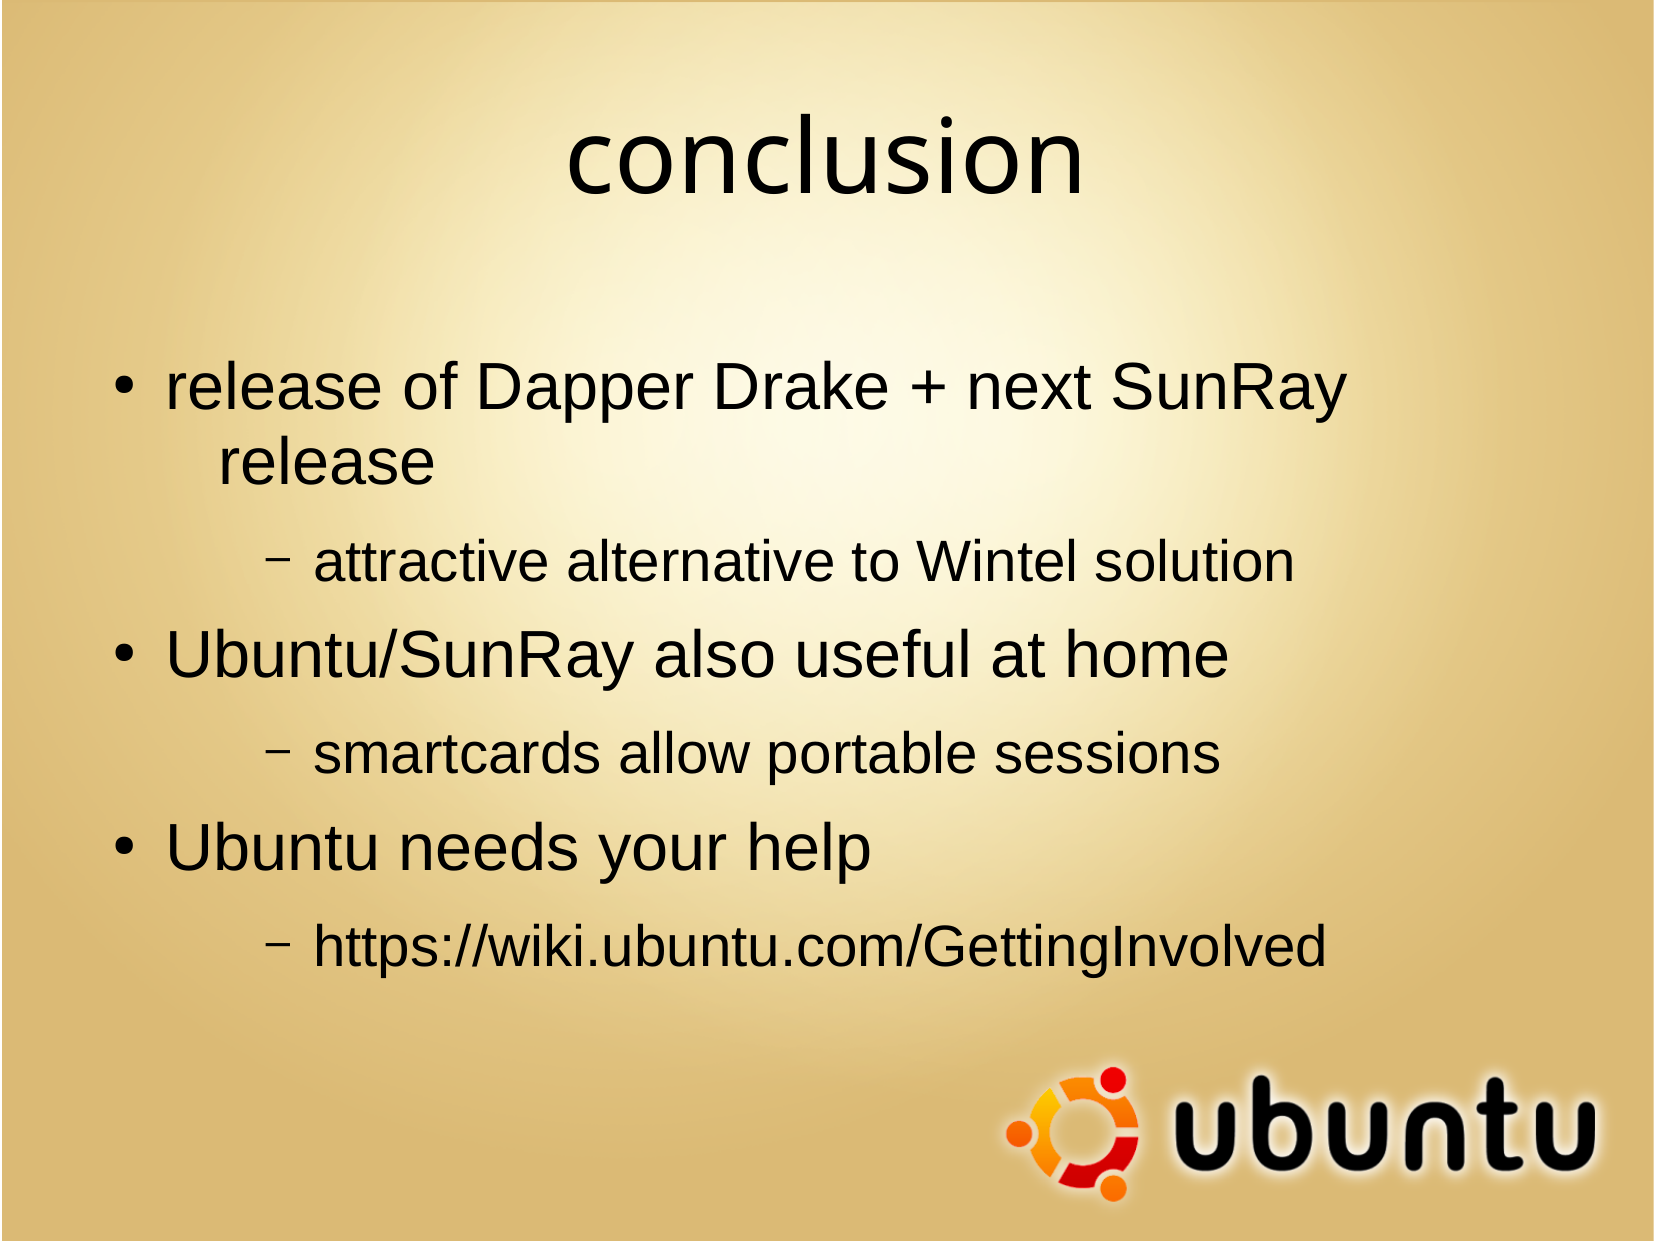

# conclusion
release of Dapper Drake + next SunRay release
attractive alternative to Wintel solution
Ubuntu/SunRay also useful at home
smartcards allow portable sessions
Ubuntu needs your help
https://wiki.ubuntu.com/GettingInvolved